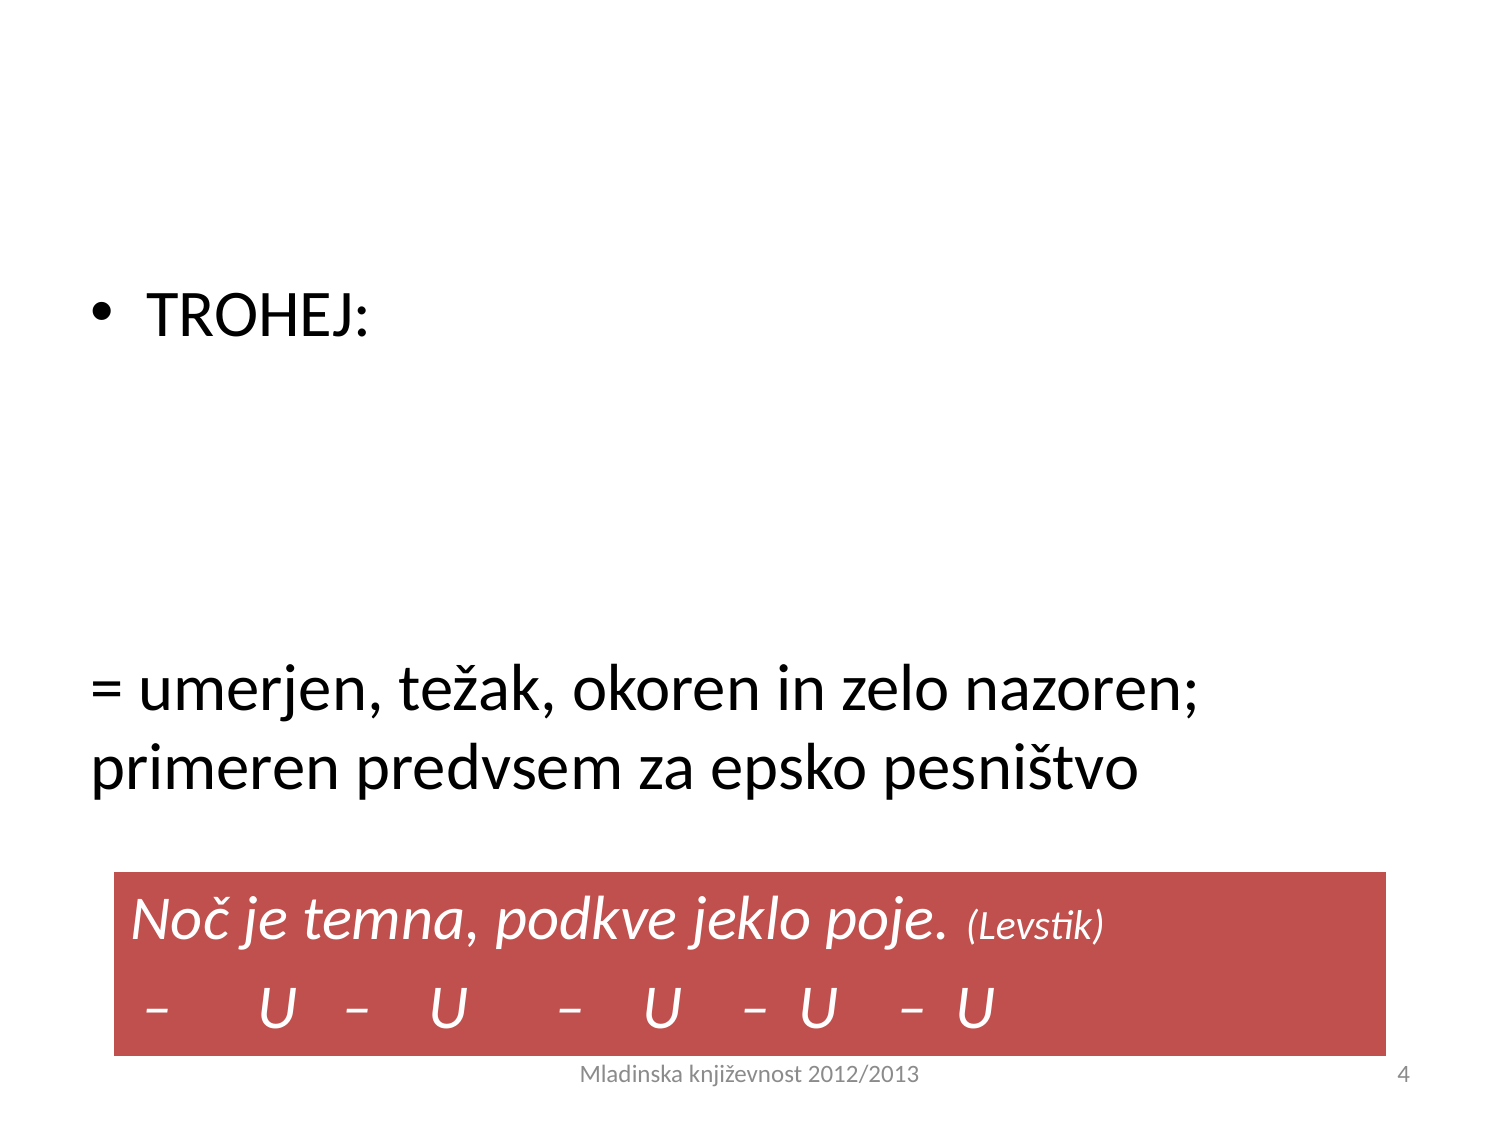

#
TROHEJ:
= umerjen, težak, okoren in zelo nazoren; primeren predvsem za epsko pesništvo
Noč je temna, podkve jeklo poje. (Levstik)
 ‒ U ‒ U ‒ U ‒ U ‒ U
Mladinska književnost 2012/2013